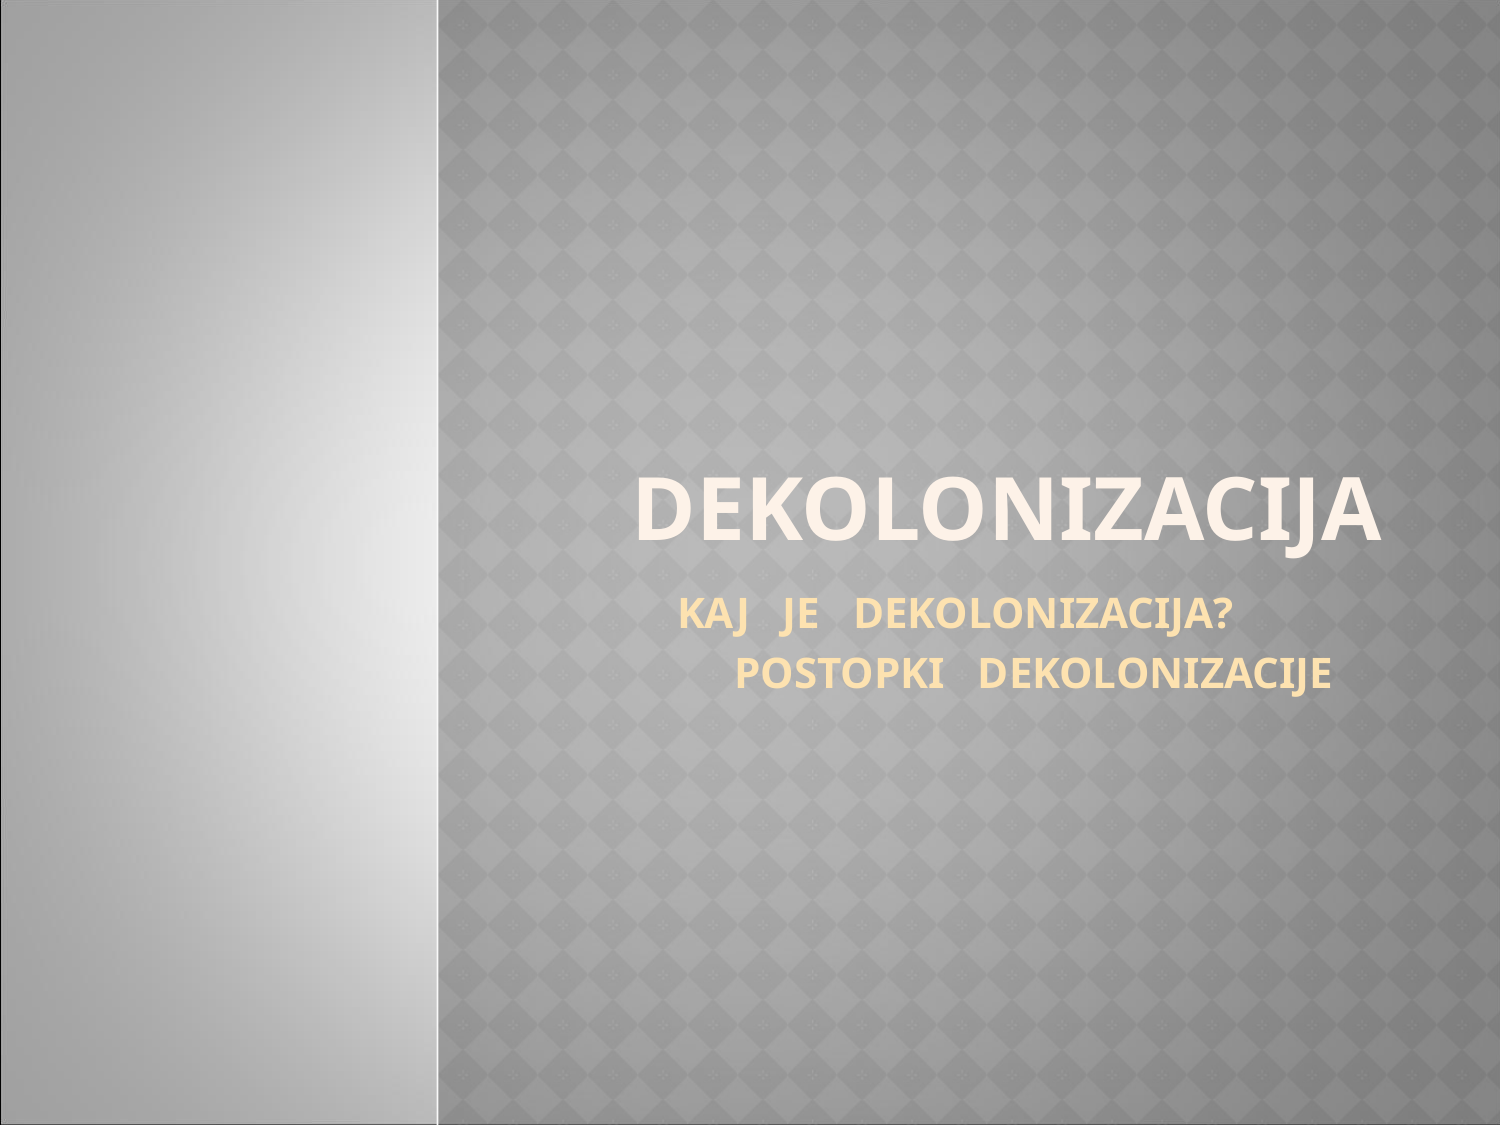

# dekolonizacija
KAJ JE DEKOLONIZACIJA?
POSTOPKI DEKOLONIZACIJE